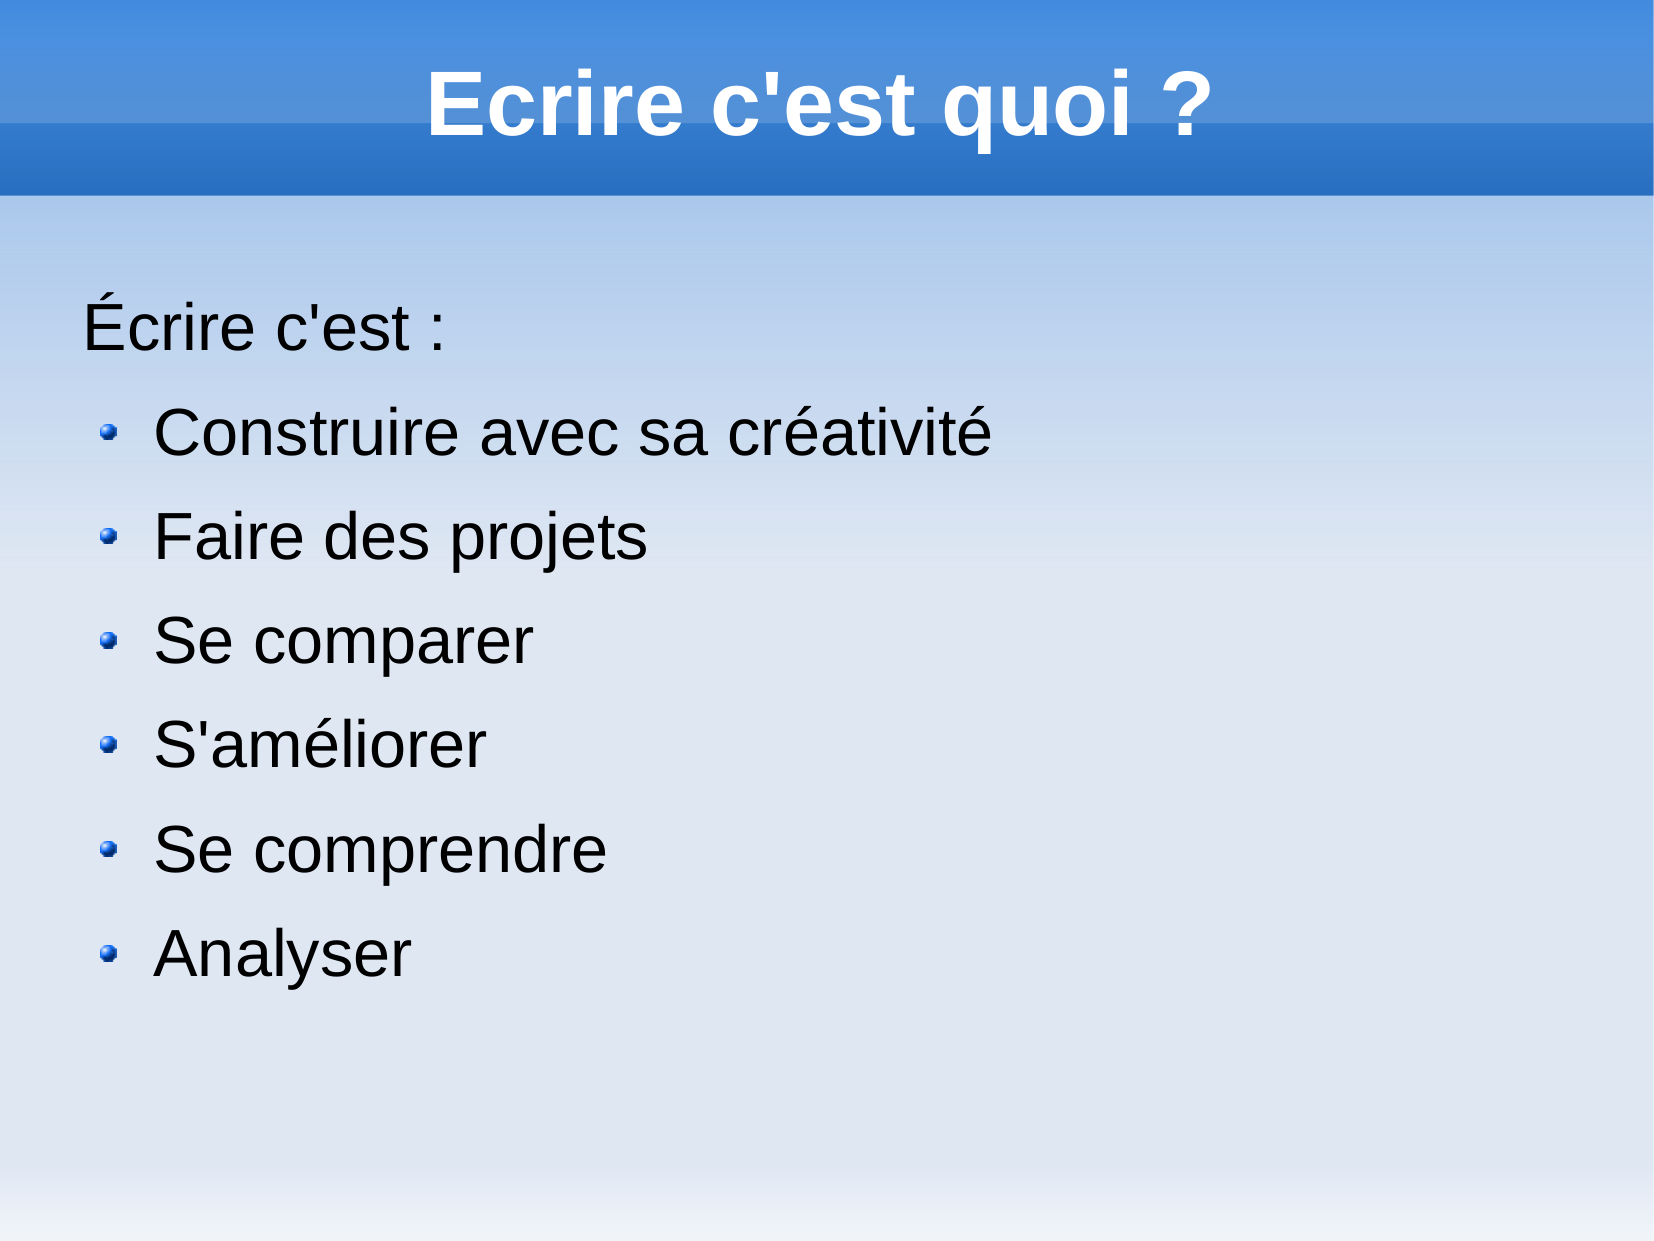

# Ecrire c'est quoi ?
Écrire c'est :
Construire avec sa créativité
Faire des projets
Se comparer
S'améliorer
Se comprendre
Analyser